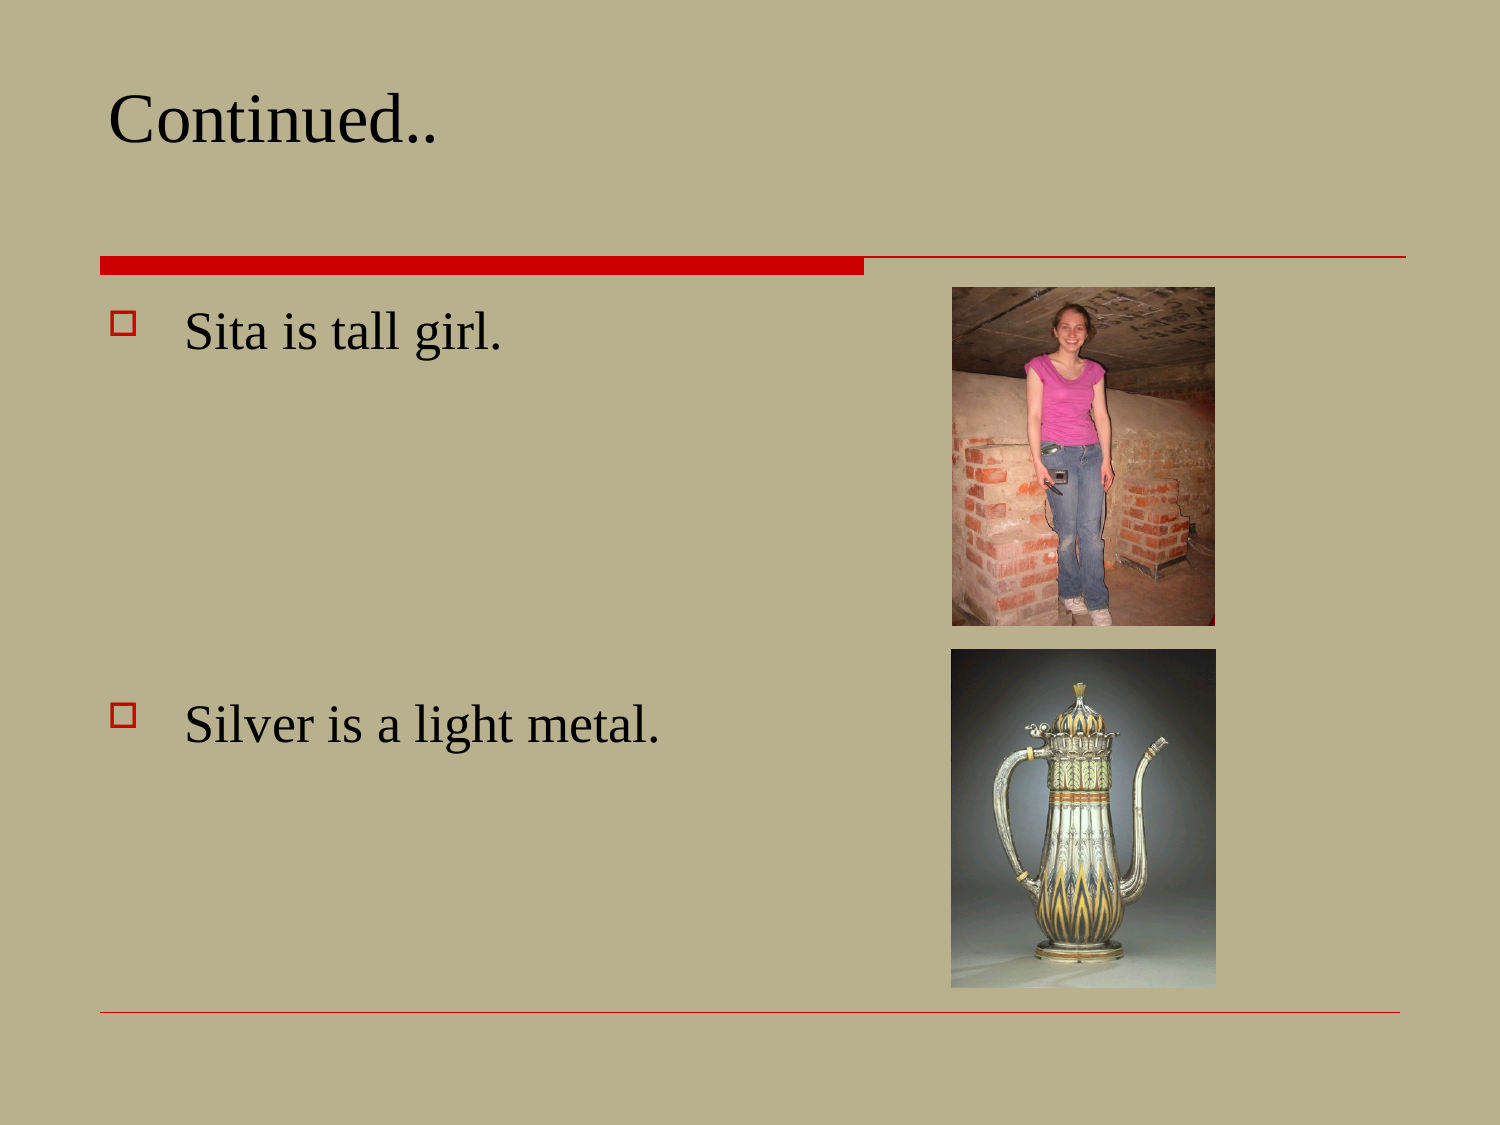

# Continued..
Sita is tall girl.
Silver is a light metal.